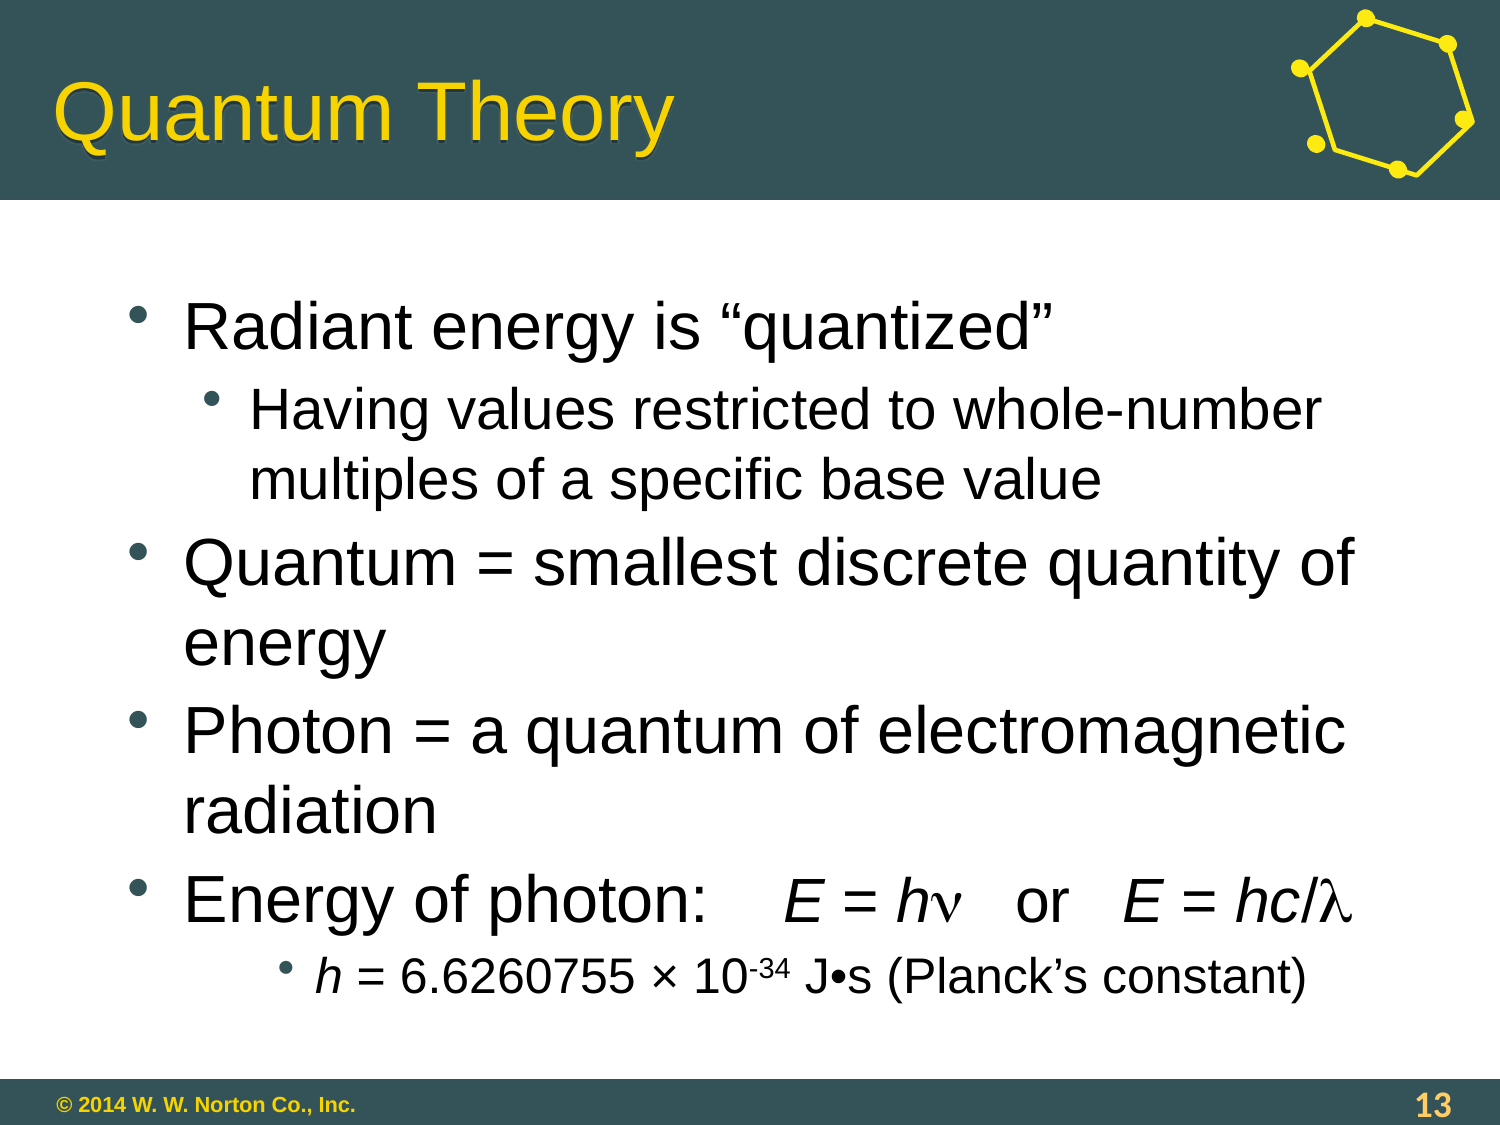

Quantum Theory
# Radiant energy is “quantized”
Having values restricted to whole-number multiples of a specific base value
Quantum = smallest discrete quantity of energy
Photon = a quantum of electromagnetic radiation
Energy of photon: E = h or E = hc/
h = 6.6260755 × 10-34 J•s (Planck’s constant)